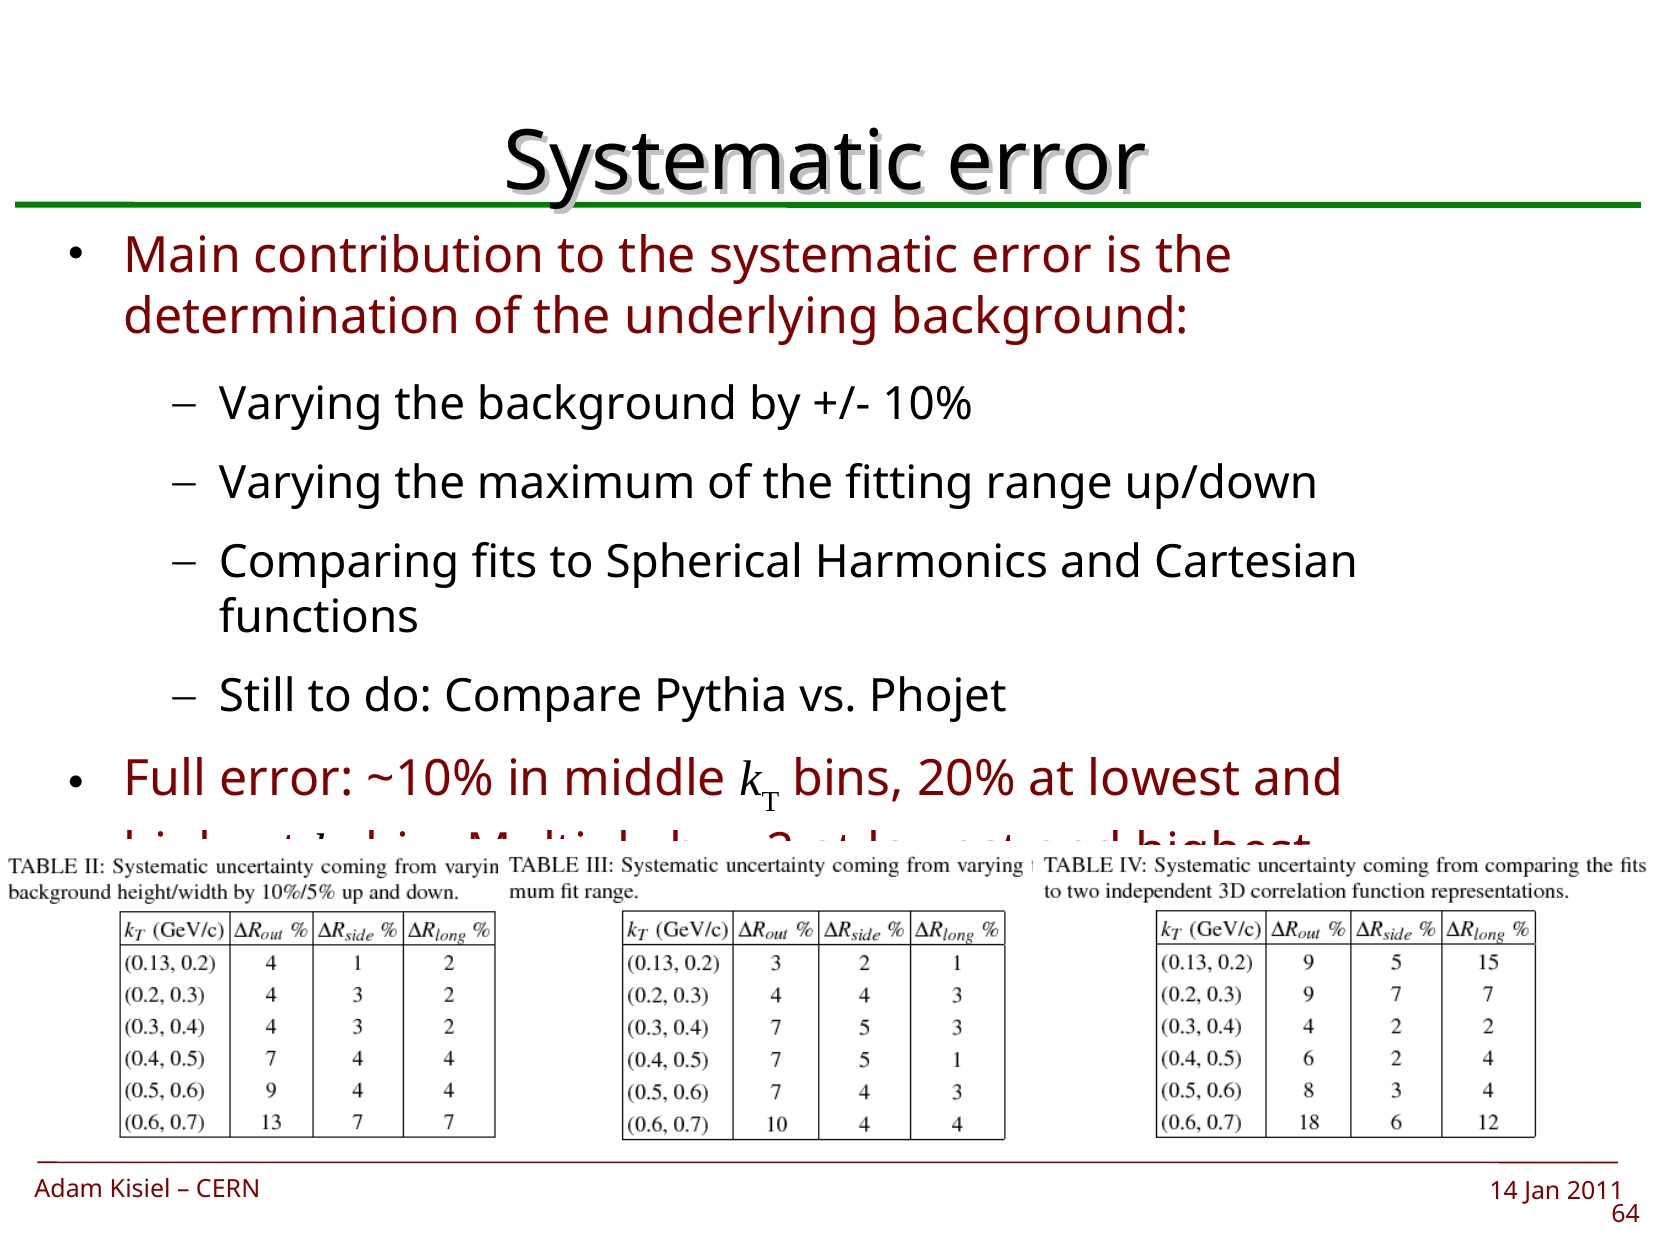

# Systematic error
Main contribution to the systematic error is the determination of the underlying background:
Varying the background by +/- 10%
Varying the maximum of the fitting range up/down
Comparing fits to Spherical Harmonics and Cartesian functions
Still to do: Compare Pythia vs. Phojet
Full error: ~10% in middle kT bins, 20% at lowest and highest kT bin. Multiply by ~2 at lowest and highest multiplicity.